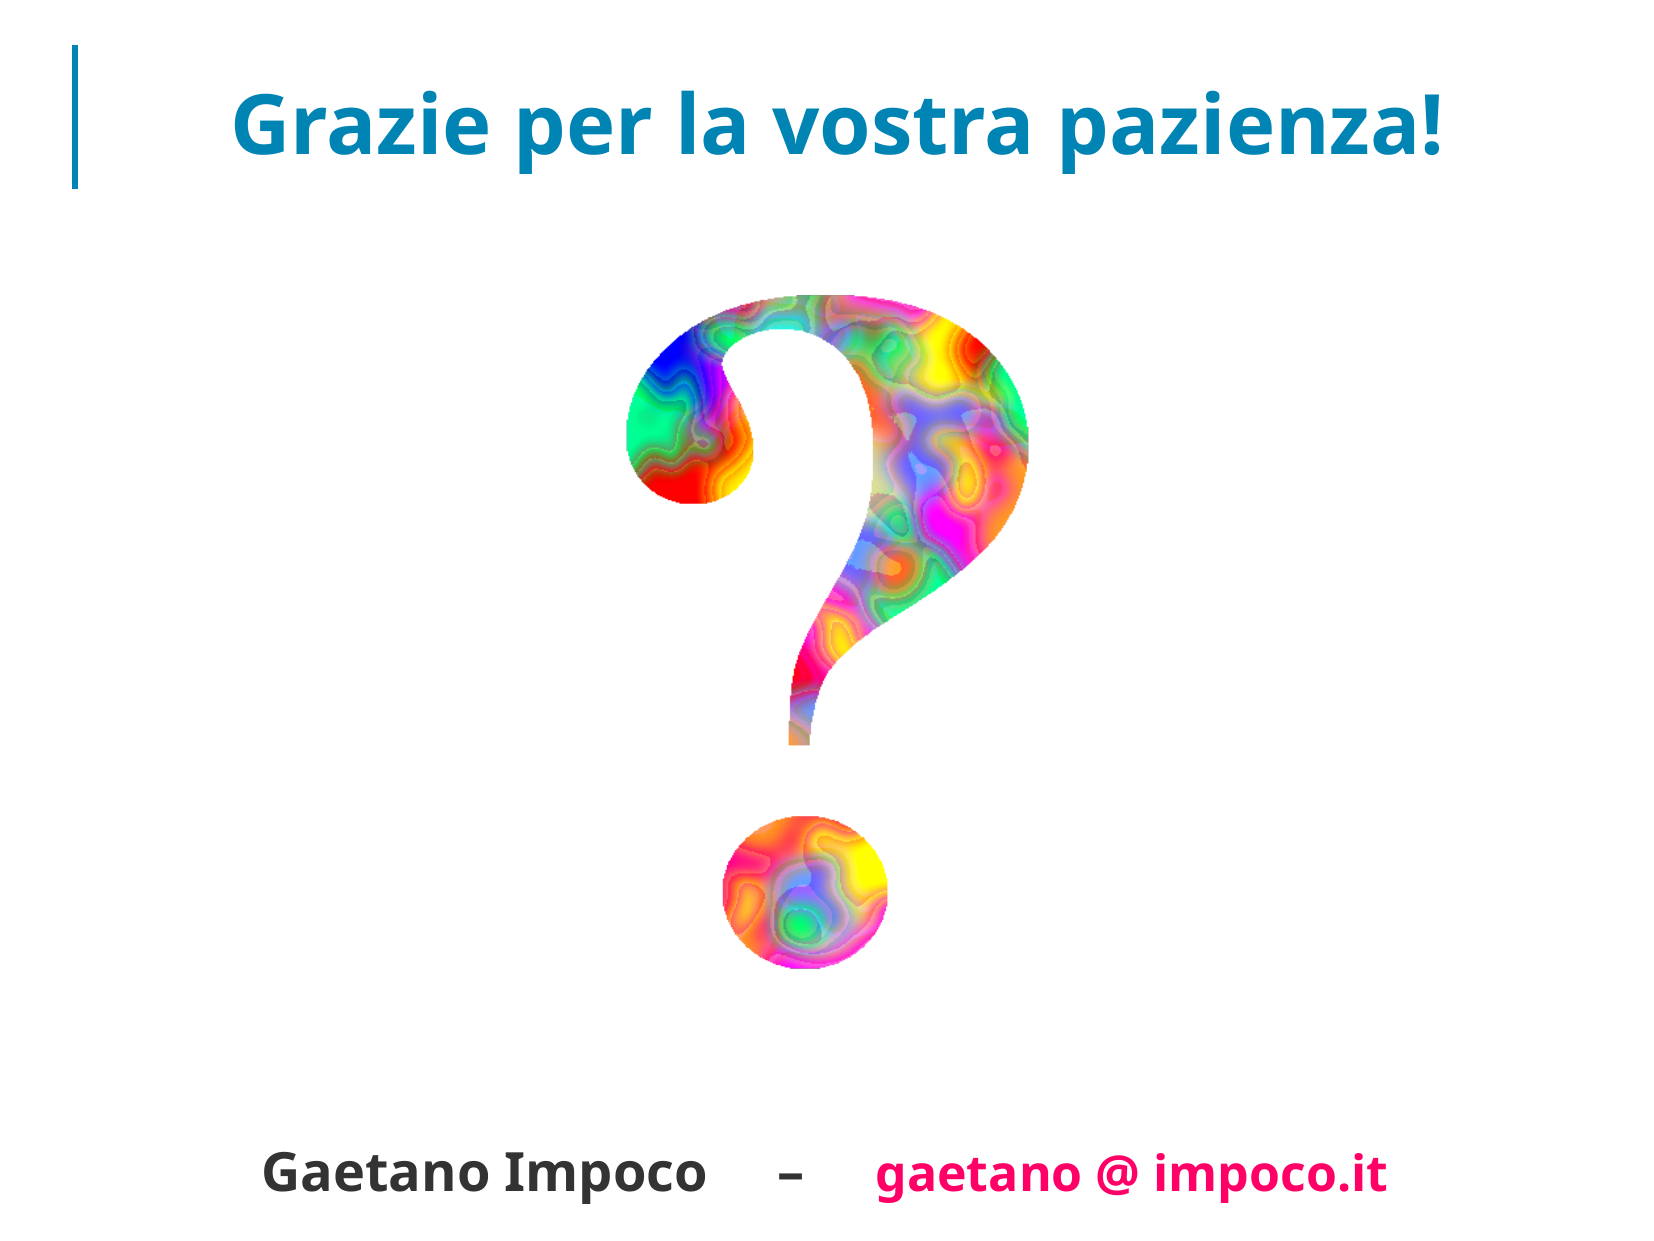

# Grazie per la vostra pazienza!
Gaetano Impoco – gaetano @ impoco.it